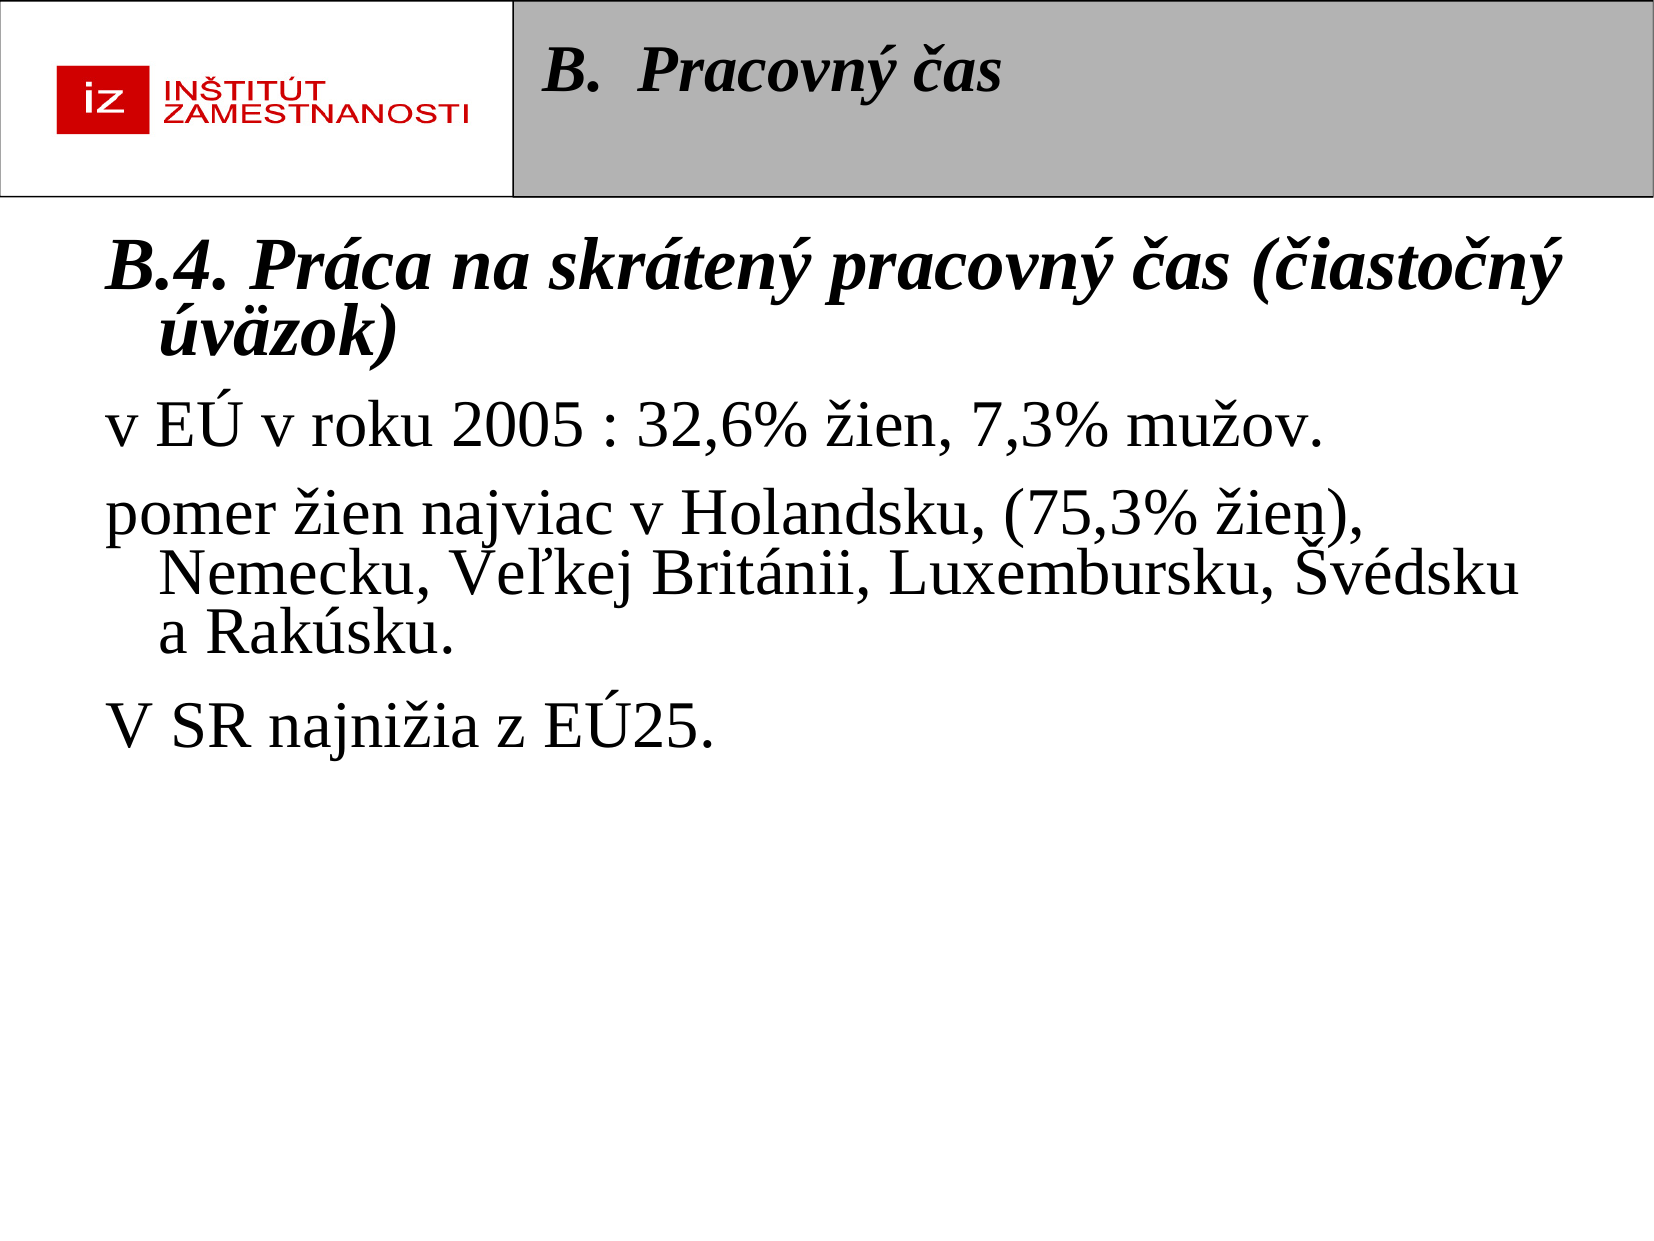

B. Pracovný čas
# B.4. Práca na skrátený pracovný čas (čiastočný úväzok)
v EÚ v roku 2005 : 32,6% žien, 7,3% mužov.
pomer žien najviac v Holandsku, (75,3% žien), Nemecku, Veľkej Británii, Luxembursku, Švédsku a Rakúsku.
V SR najnižia z EÚ25.